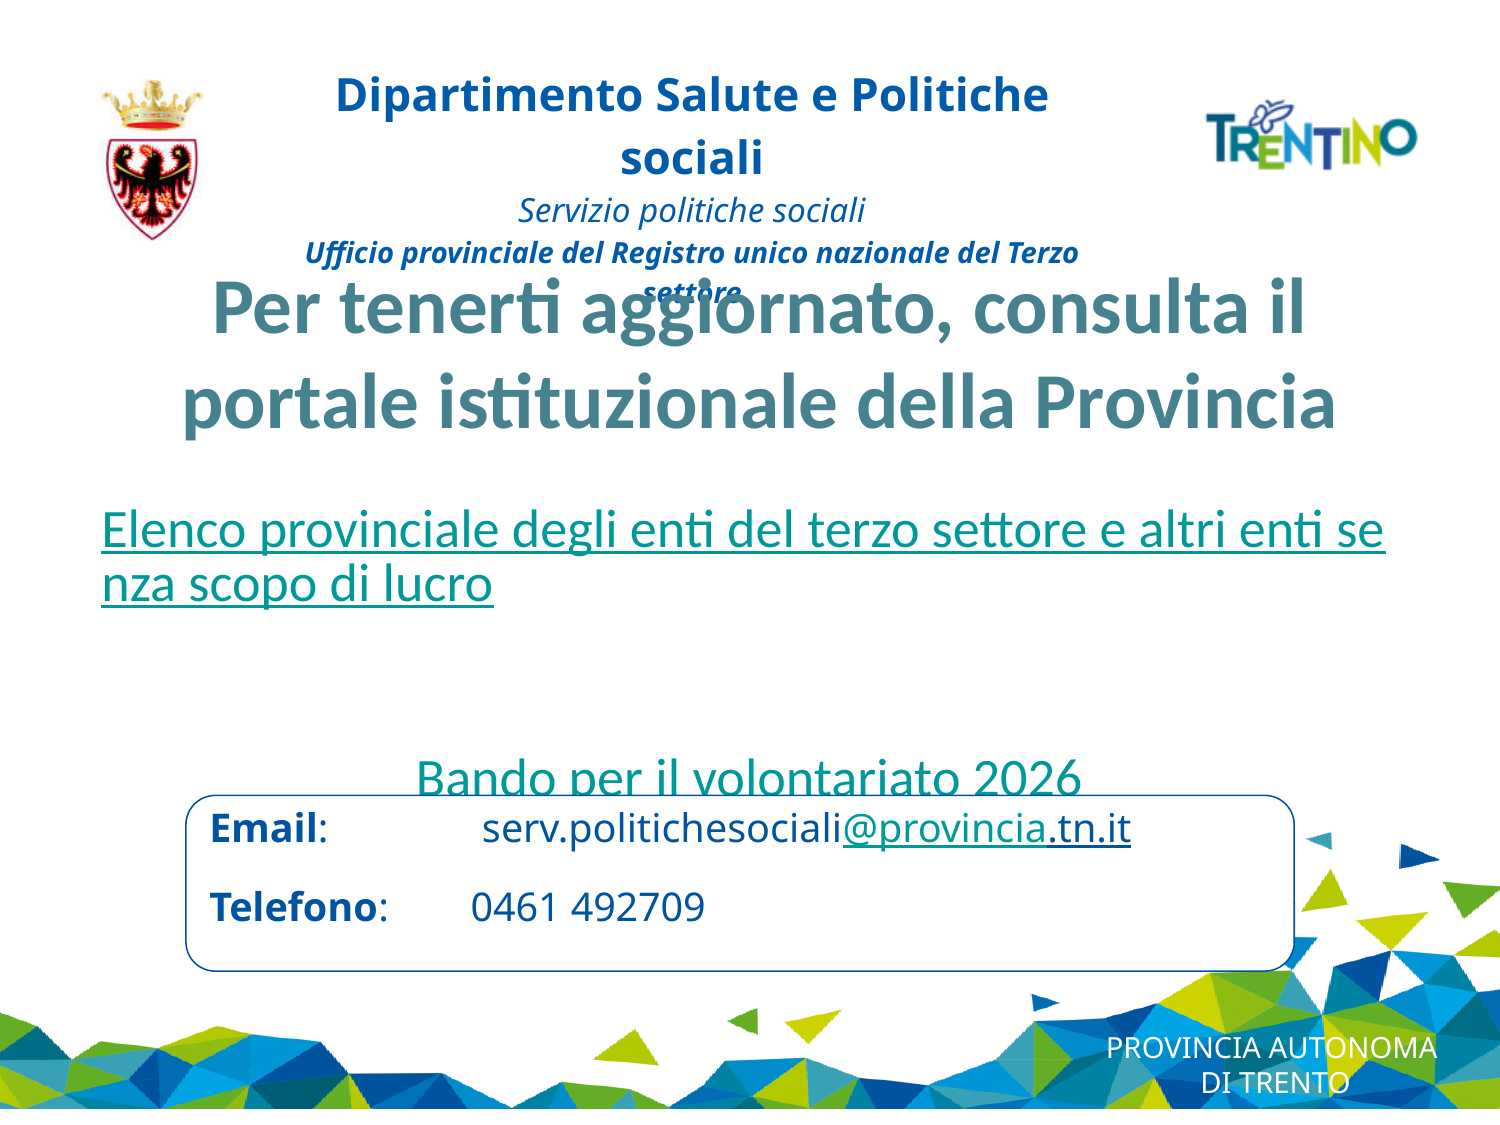

Dipartimento Salute e Politiche sociali
Servizio politiche sociali
Ufficio provinciale del Registro unico nazionale del Terzo settore
# Per tenerti aggiornato, consulta il portale istituzionale della Provincia
Elenco provinciale degli enti del terzo settore e altri enti senza scopo di lucro
Bando per il volontariato 2026
Email: serv.politichesociali@provincia.tn.it
Telefono: 0461 492709
PROVINCIA AUTONOMA
DI TRENTO